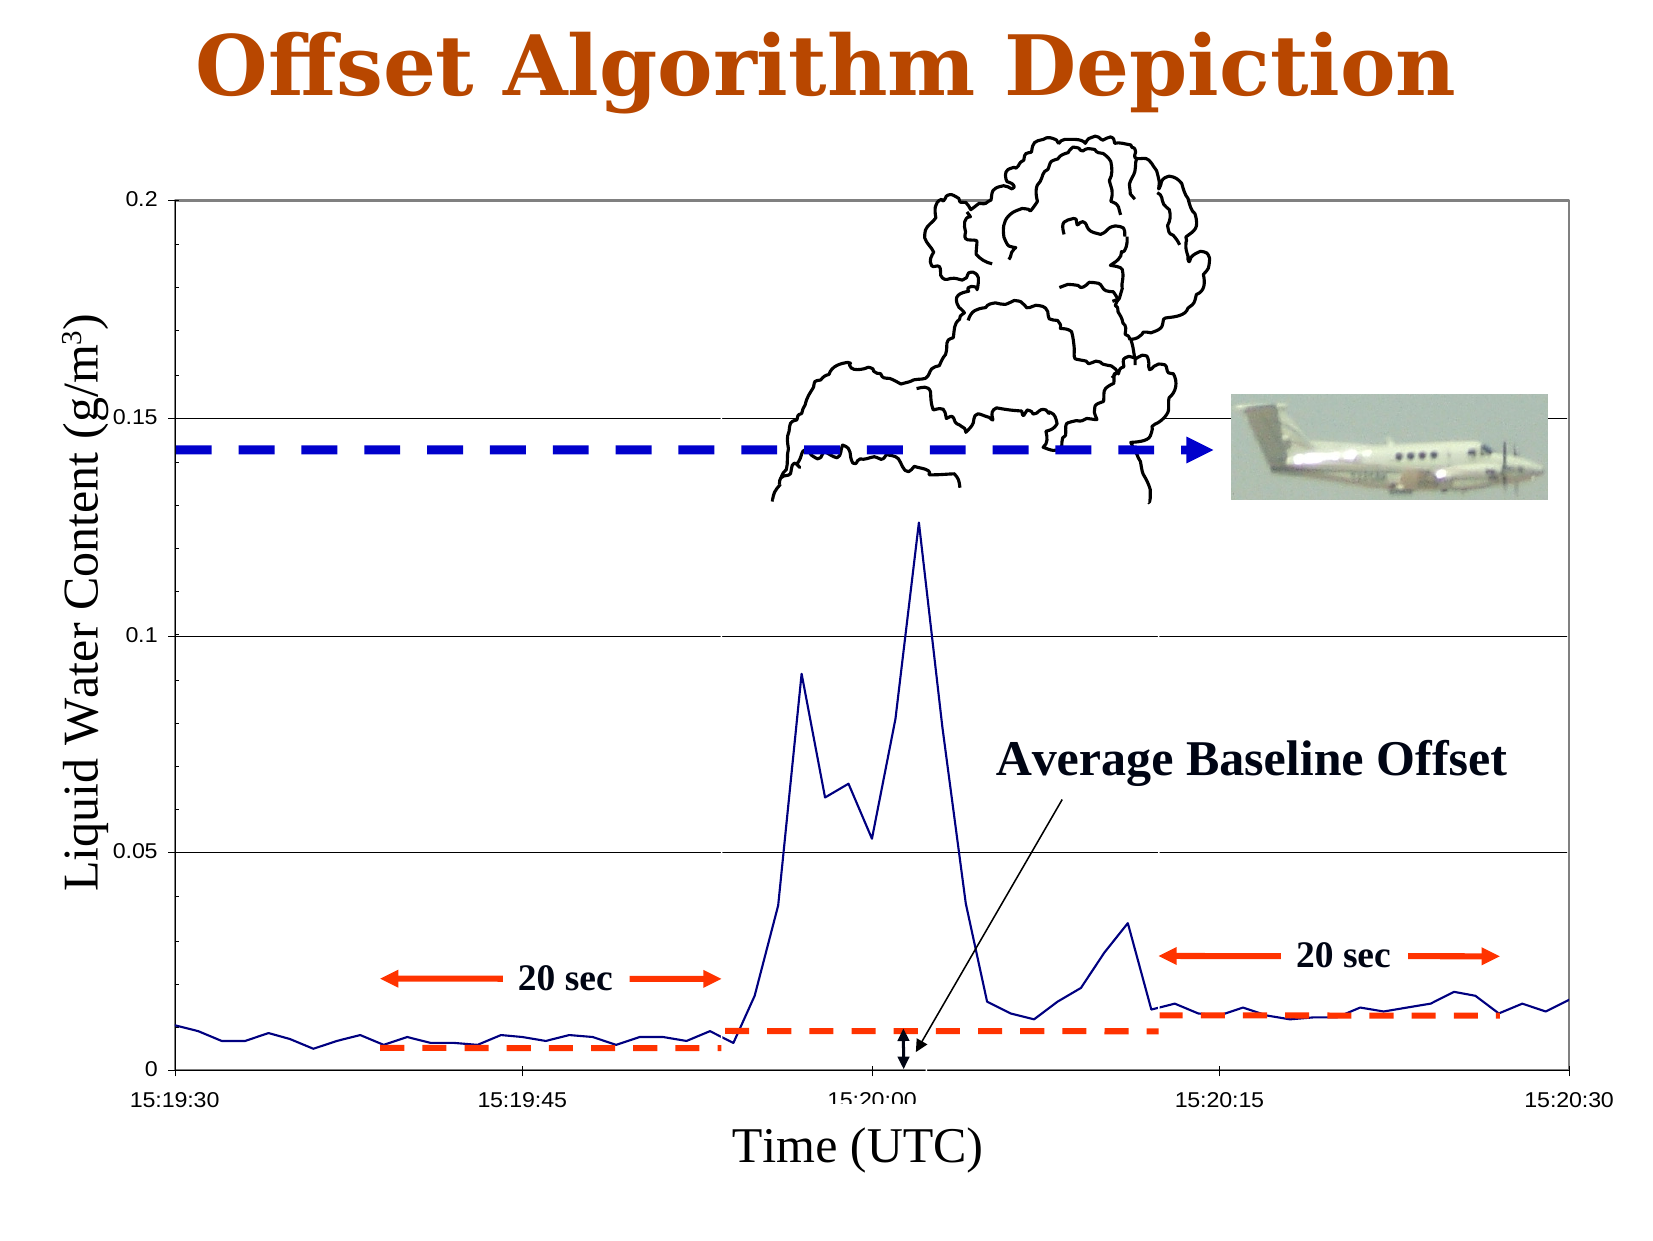

Offset Algorithm Depiction
Liquid Water Content (g/m3)‏
Average Baseline Offset
20 sec
20 sec
Time (UTC)‏